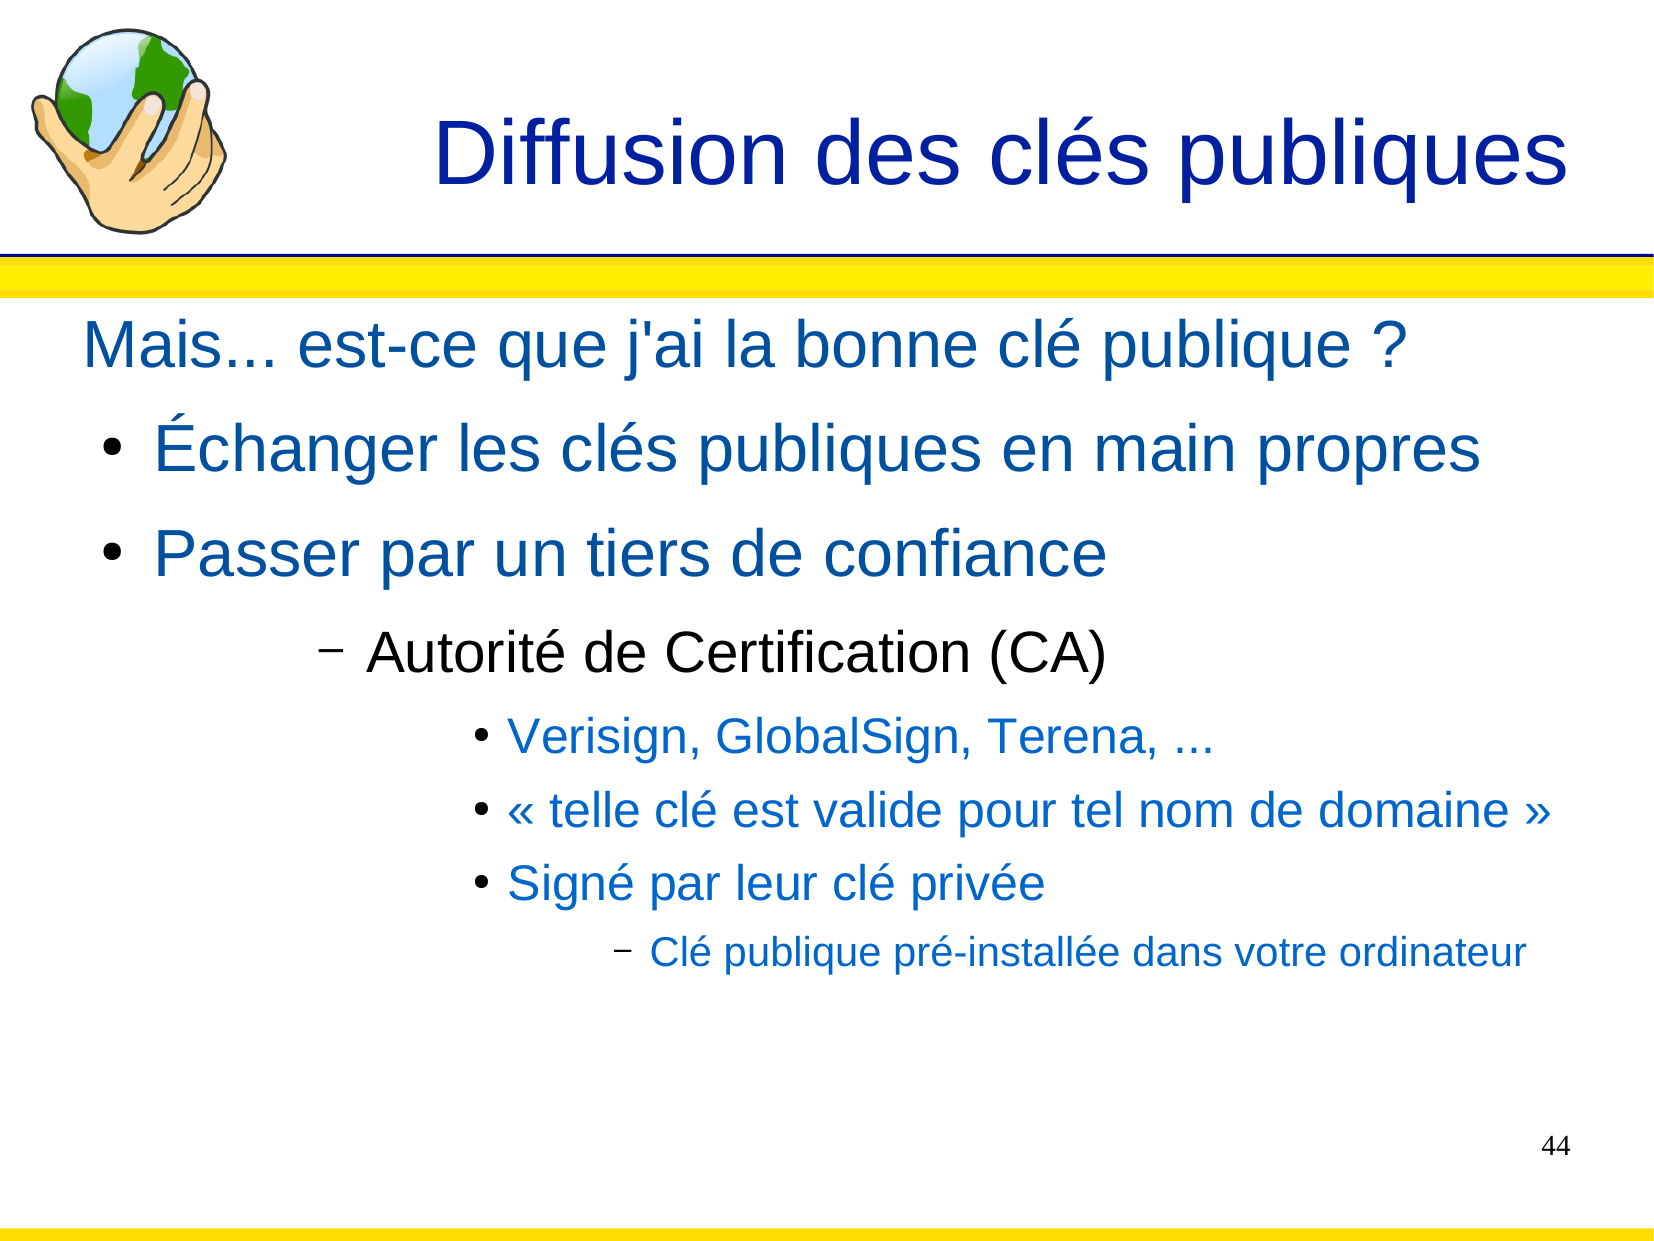

# Diffusion des clés publiques
Mais... est-ce que j'ai la bonne clé publique ?
Échanger les clés publiques en main propres
Passer par un tiers de confiance
Autorité de Certification (CA)
Verisign, GlobalSign, Terena, ...
« telle clé est valide pour tel nom de domaine »
Signé par leur clé privée
Clé publique pré-installée dans votre ordinateur
44